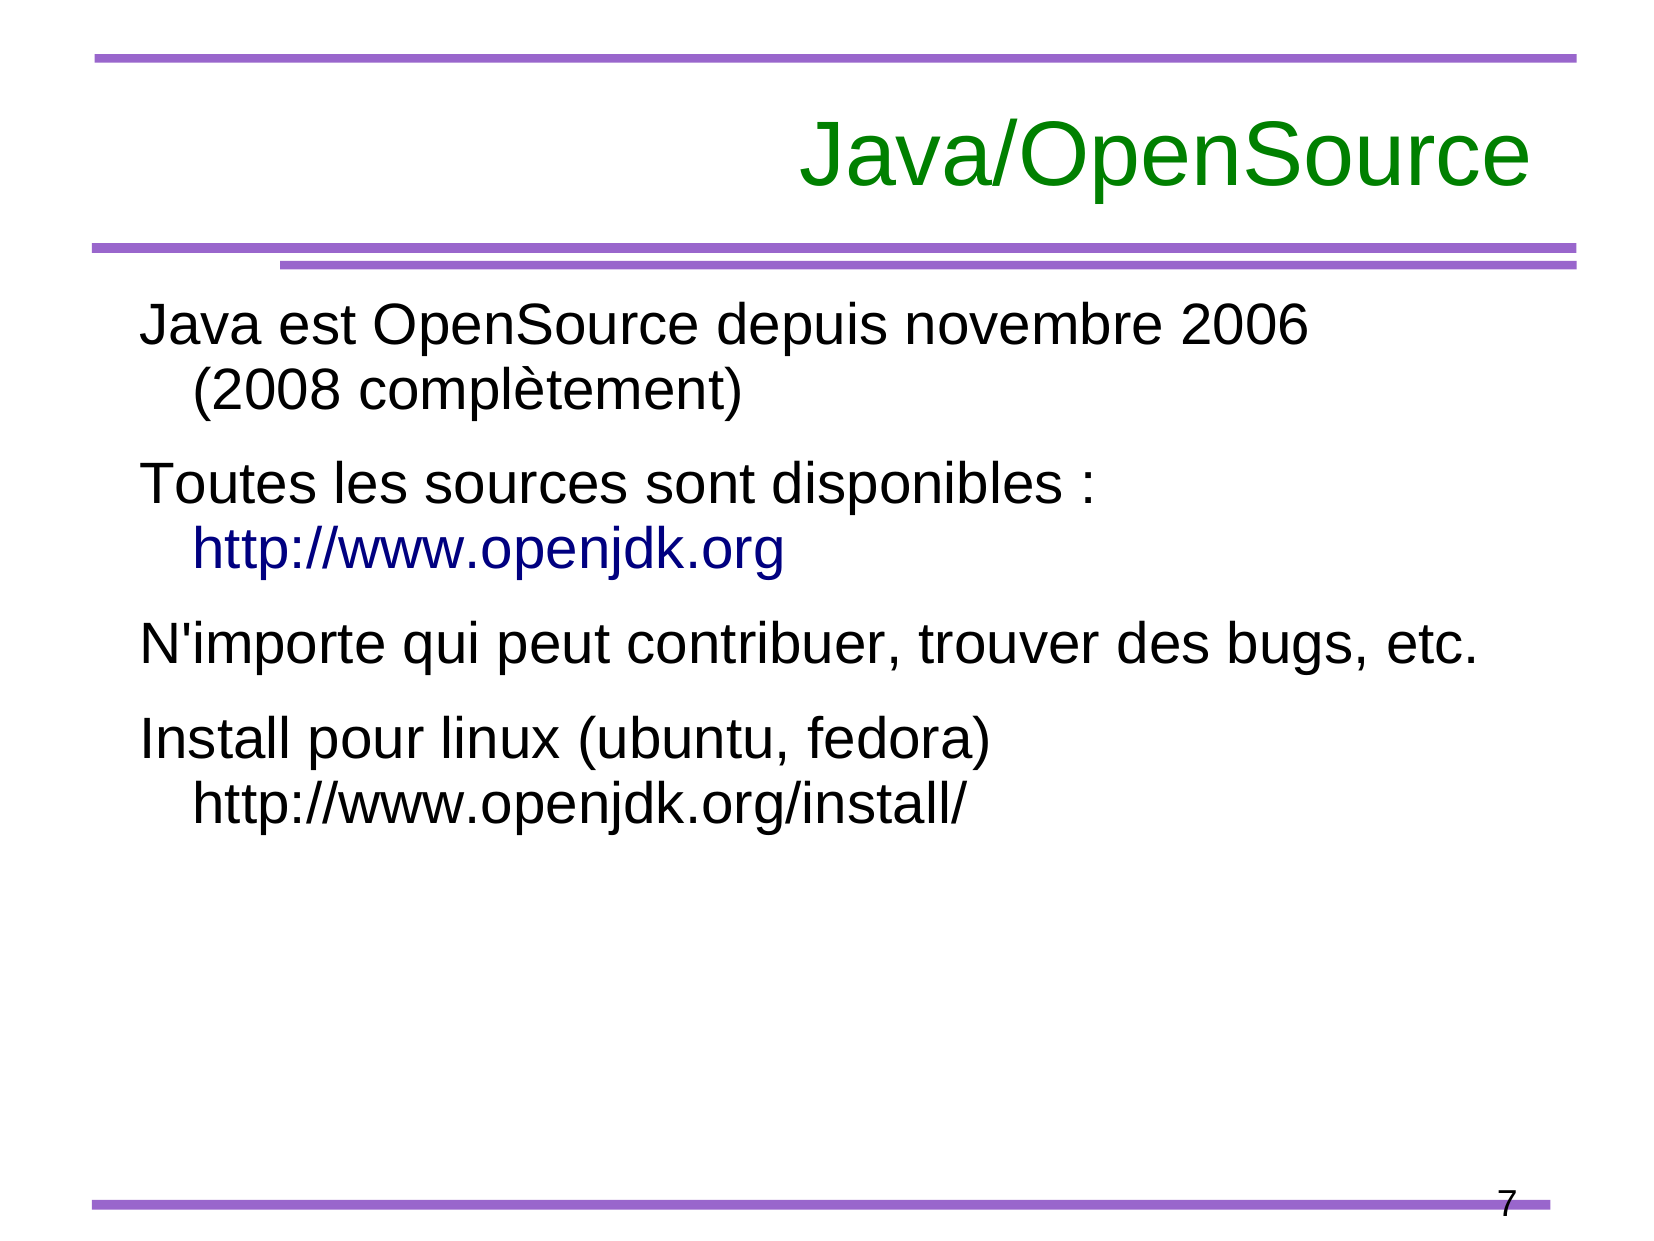

# Java/OpenSource
Java est OpenSource depuis novembre 2006
(2008 complètement)
Toutes les sources sont disponibles :
http://www.openjdk.org
N'importe qui peut contribuer, trouver des bugs, etc.
Install pour linux (ubuntu, fedora)
http://www.openjdk.org/install/